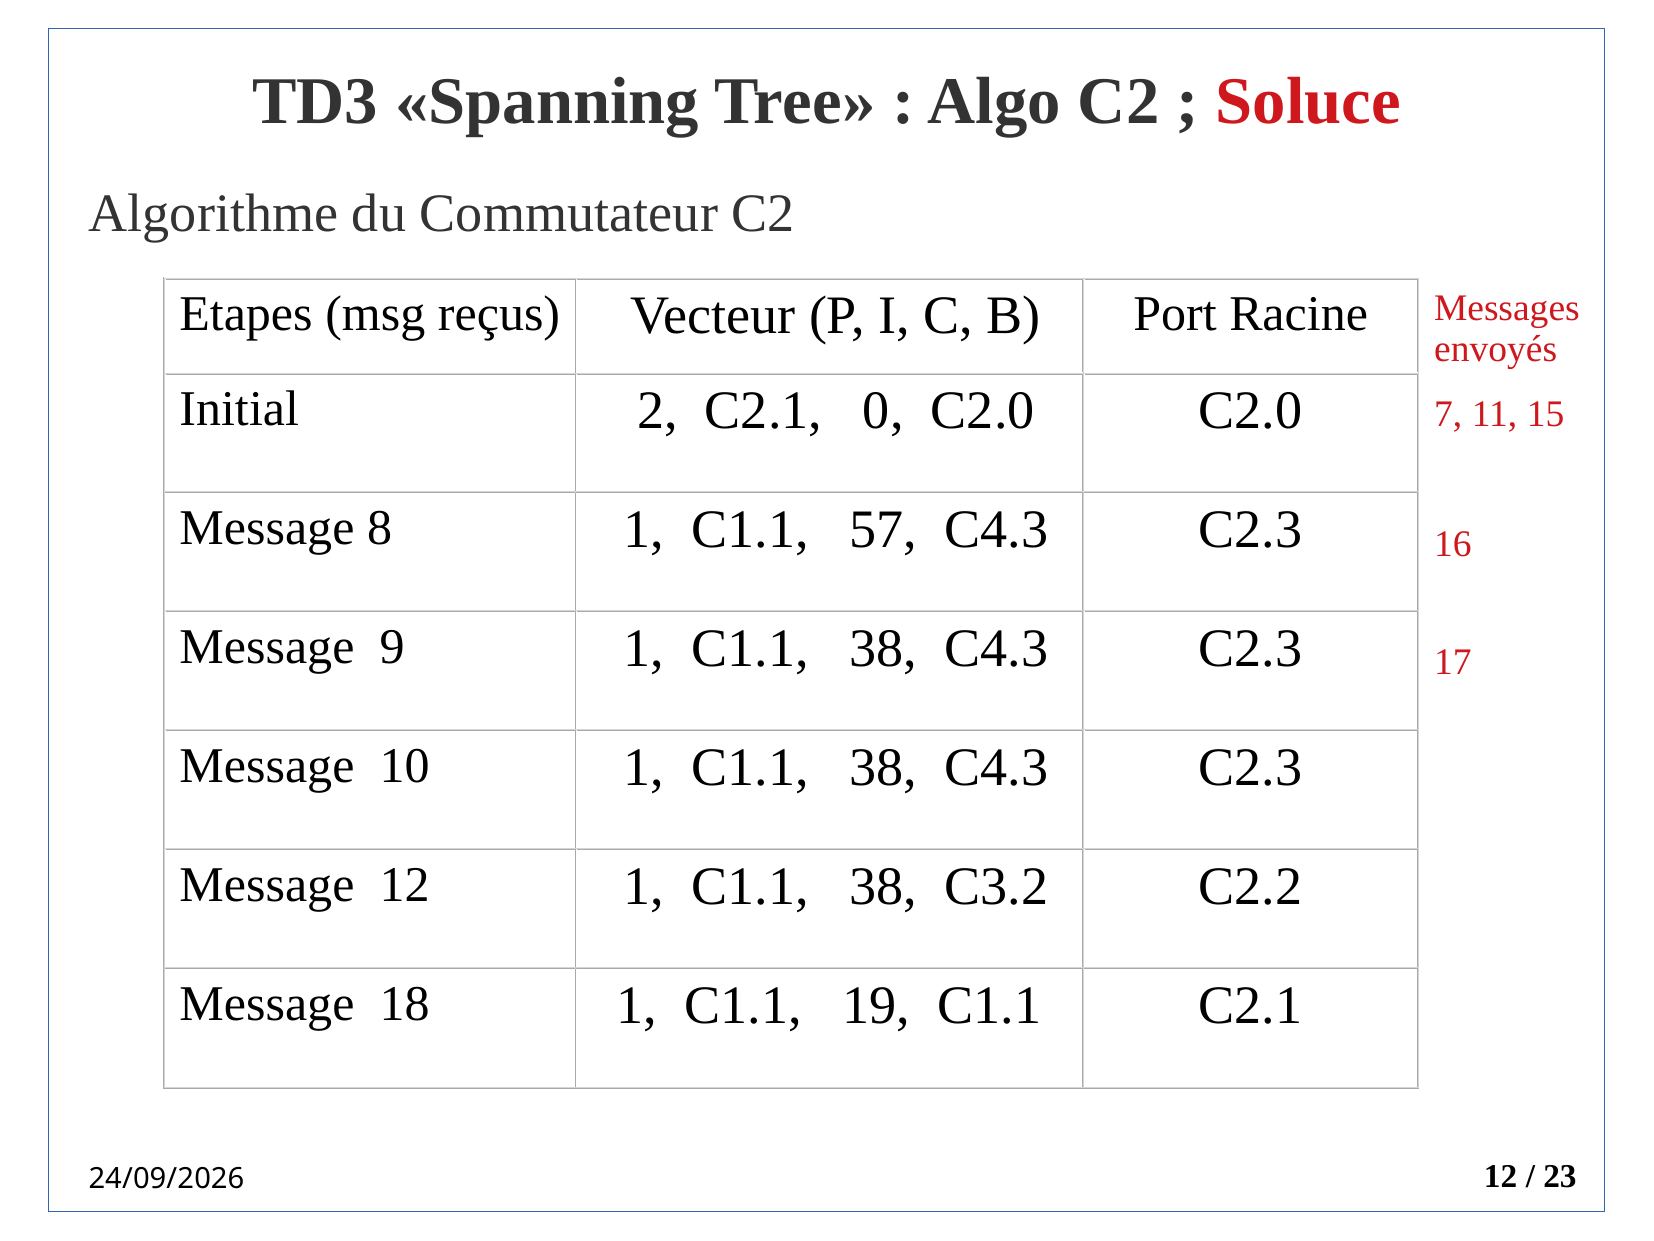

# TD3 «Spanning Tree» : Algo C2 ; Soluce
Algorithme du Commutateur C2
| Etapes (msg reçus) | Vecteur (P, I, C, B) | Port Racine |
| --- | --- | --- |
| Initial | 2, C2.1, 0, C2.0 | C2.0 |
| Message 8 | 1, C1.1, 57, C4.3 | C2.3 |
| Message 9 | 1, C1.1, 38, C4.3 | C2.3 |
| Message 10 | 1, C1.1, 38, C4.3 | C2.3 |
| Message 12 | 1, C1.1, 38, C3.2 | C2.2 |
| Message 18 | 1, C1.1, 19, C1.1 | C2.1 |
Messages envoyés
7, 11, 15
16
17
12